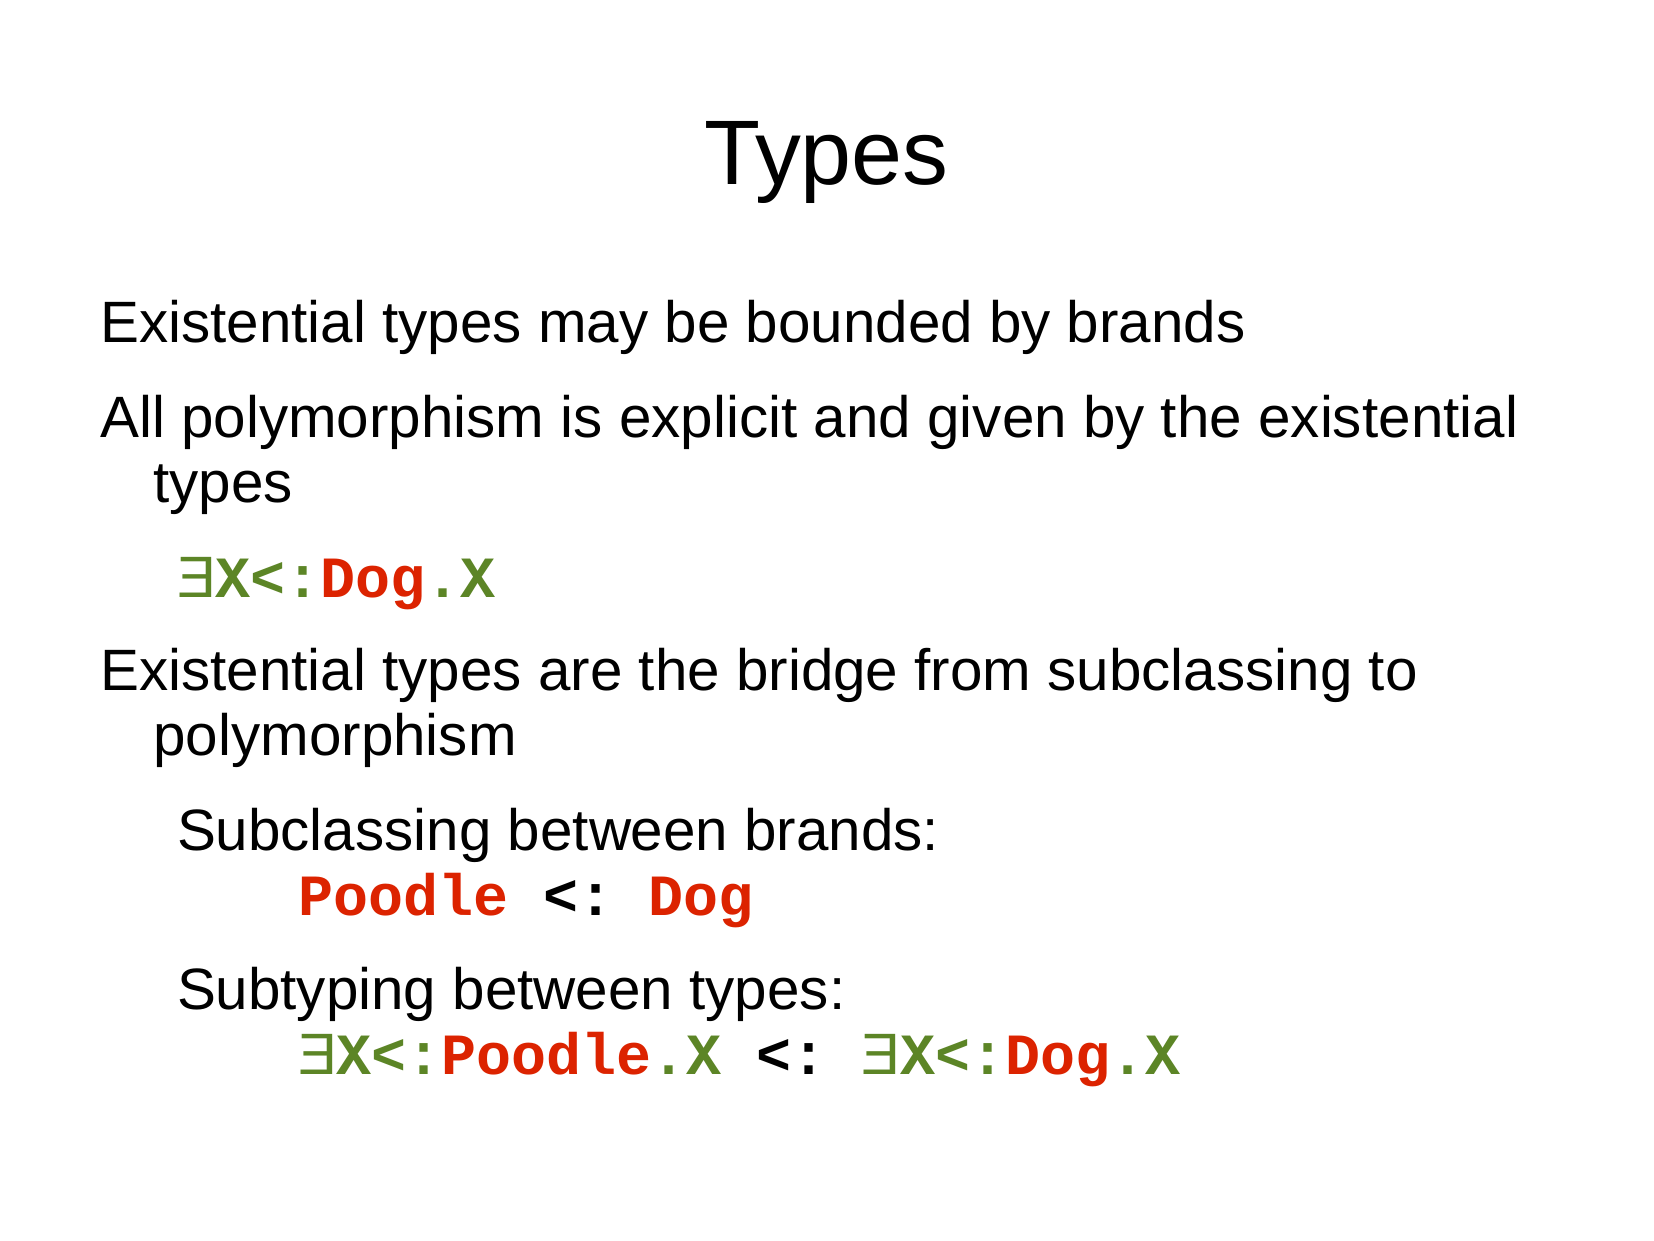

# Types
Existential types may be bounded by brands
All polymorphism is explicit and given by the existential types
ƎX<:Dog.X
Existential types are the bridge from subclassing to polymorphism
Subclassing between brands:
	Poodle <: Dog
Subtyping between types:
	ƎX<:Poodle.X <: ƎX<:Dog.X